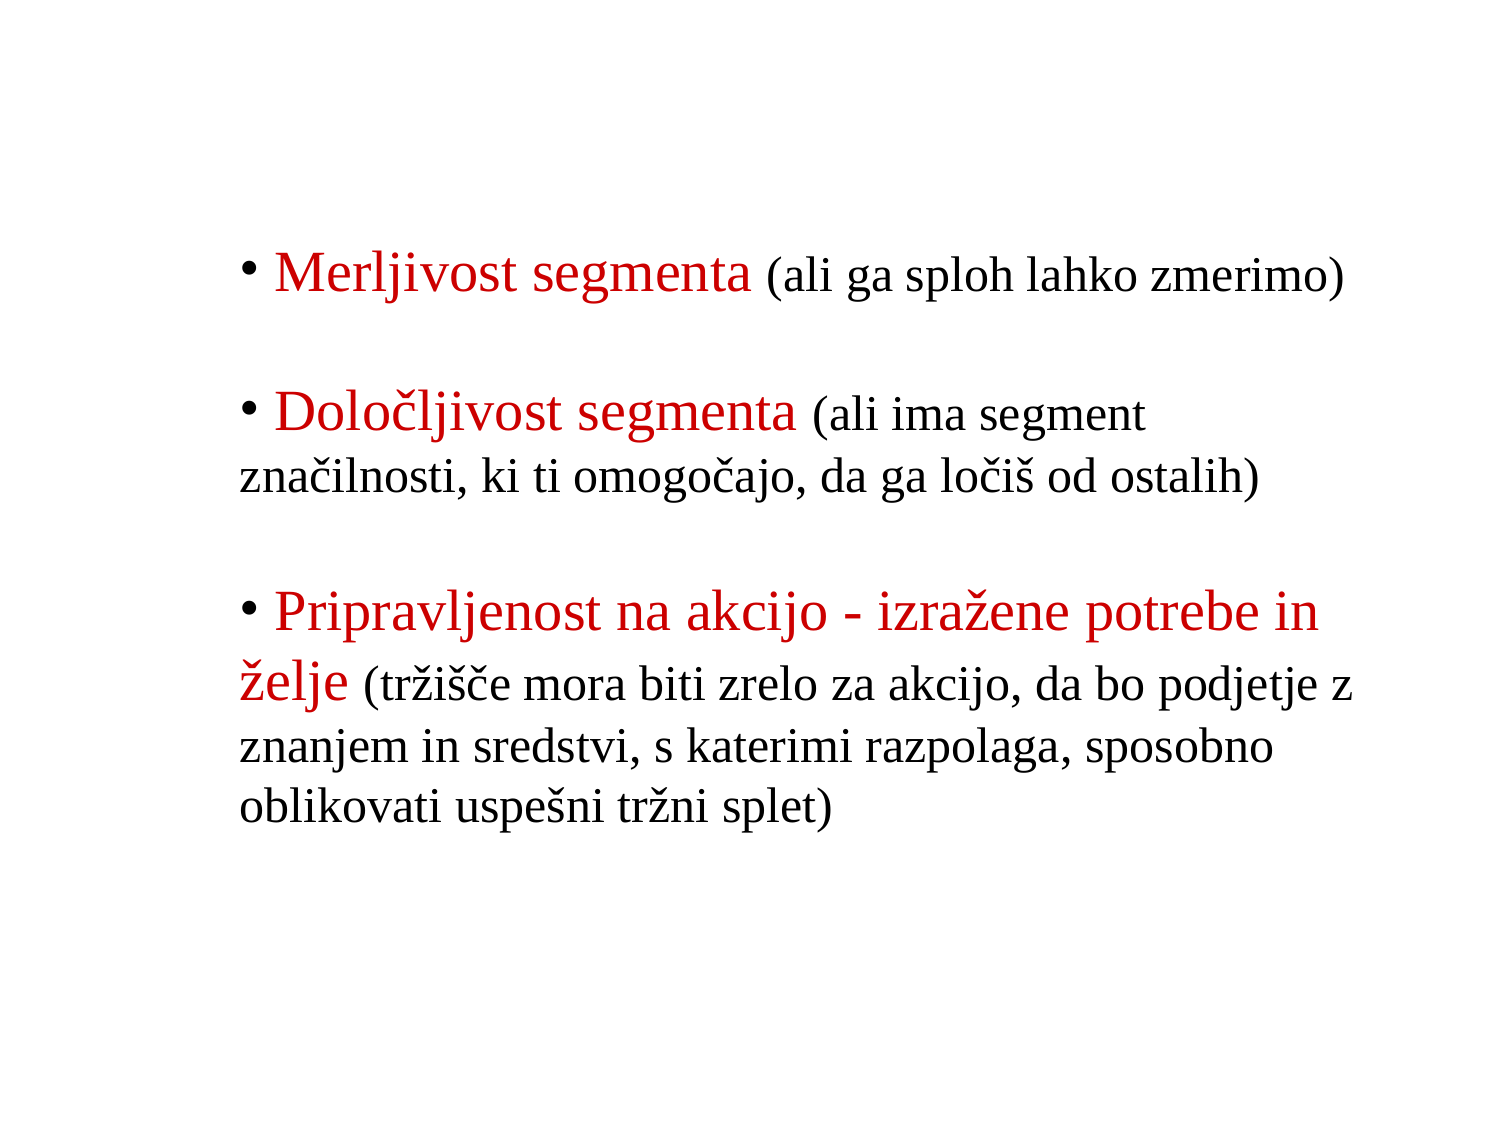

Merljivost segmenta (ali ga sploh lahko zmerimo)
 Določljivost segmenta (ali ima segment značilnosti, ki ti omogočajo, da ga ločiš od ostalih)
 Pripravljenost na akcijo - izražene potrebe in želje (tržišče mora biti zrelo za akcijo, da bo podjetje z znanjem in sredstvi, s katerimi razpolaga, sposobno oblikovati uspešni tržni splet)